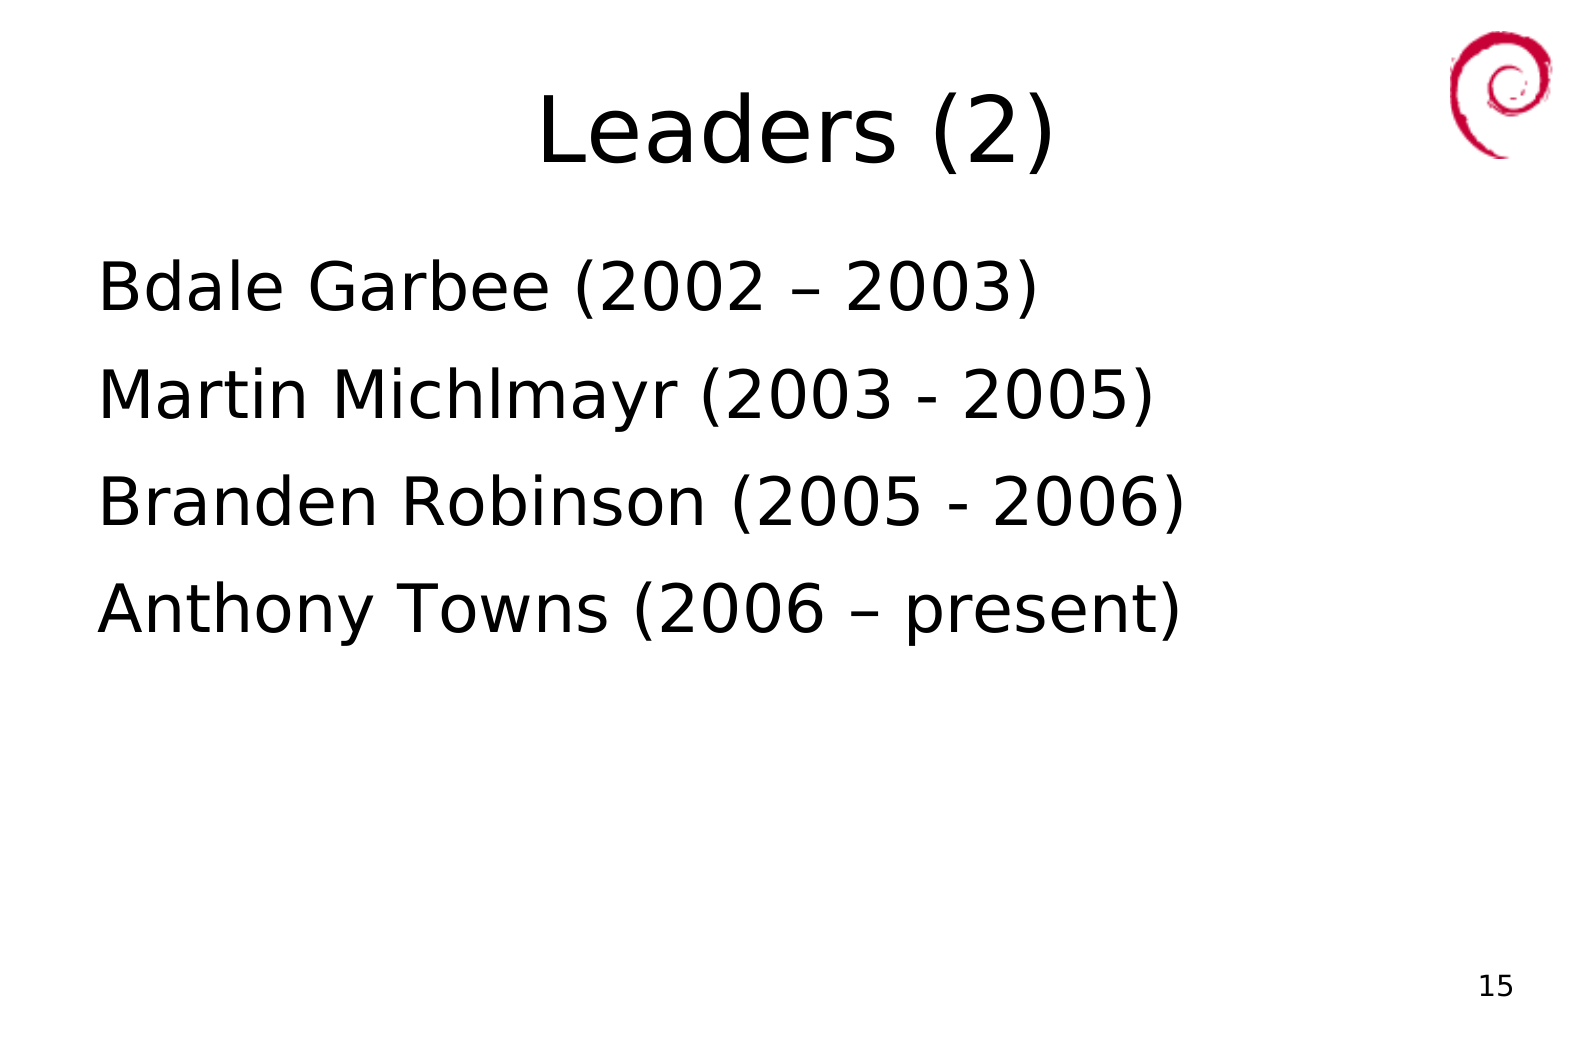

# Leaders (2)
Bdale Garbee (2002 – 2003)
Martin Michlmayr (2003 - 2005)
Branden Robinson (2005 - 2006)
Anthony Towns (2006 – present)
15